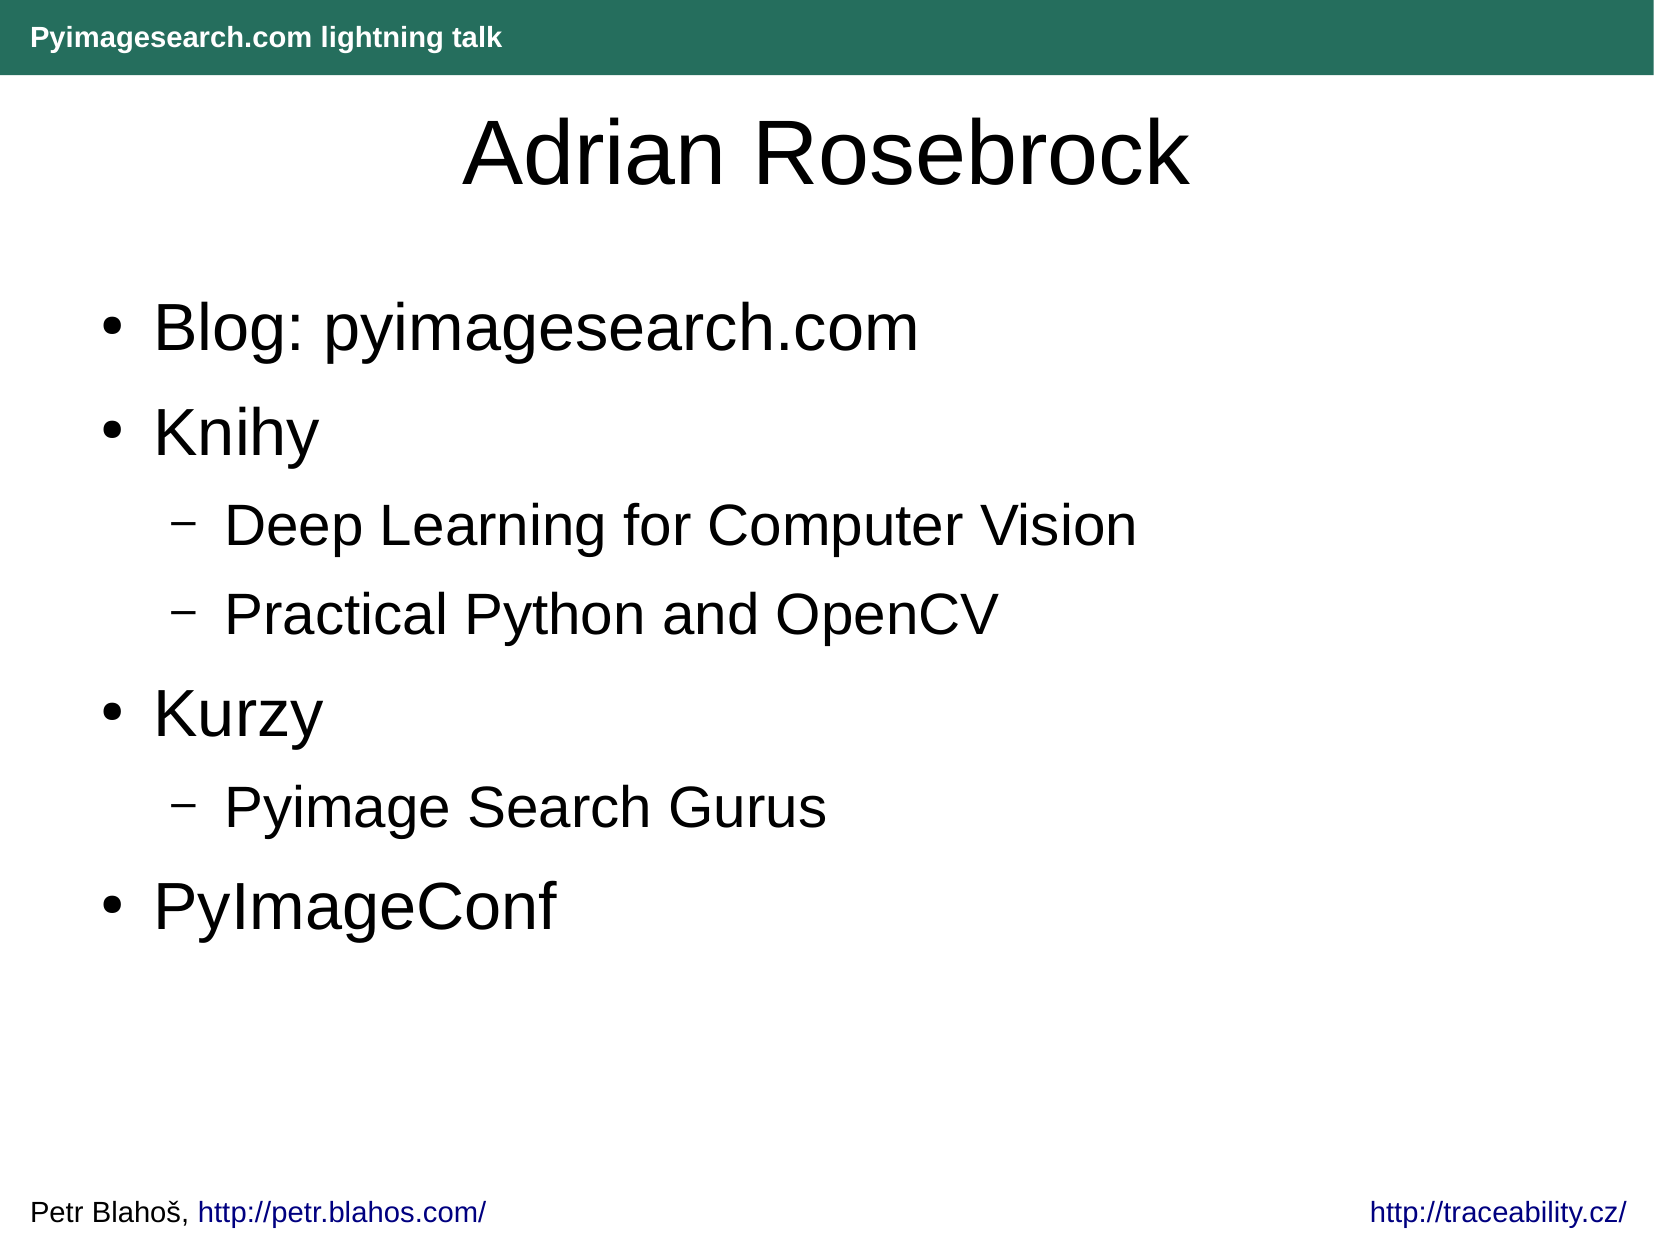

# Adrian Rosebrock
Blog: pyimagesearch.com
Knihy
Deep Learning for Computer Vision
Practical Python and OpenCV
Kurzy
Pyimage Search Gurus
PyImageConf